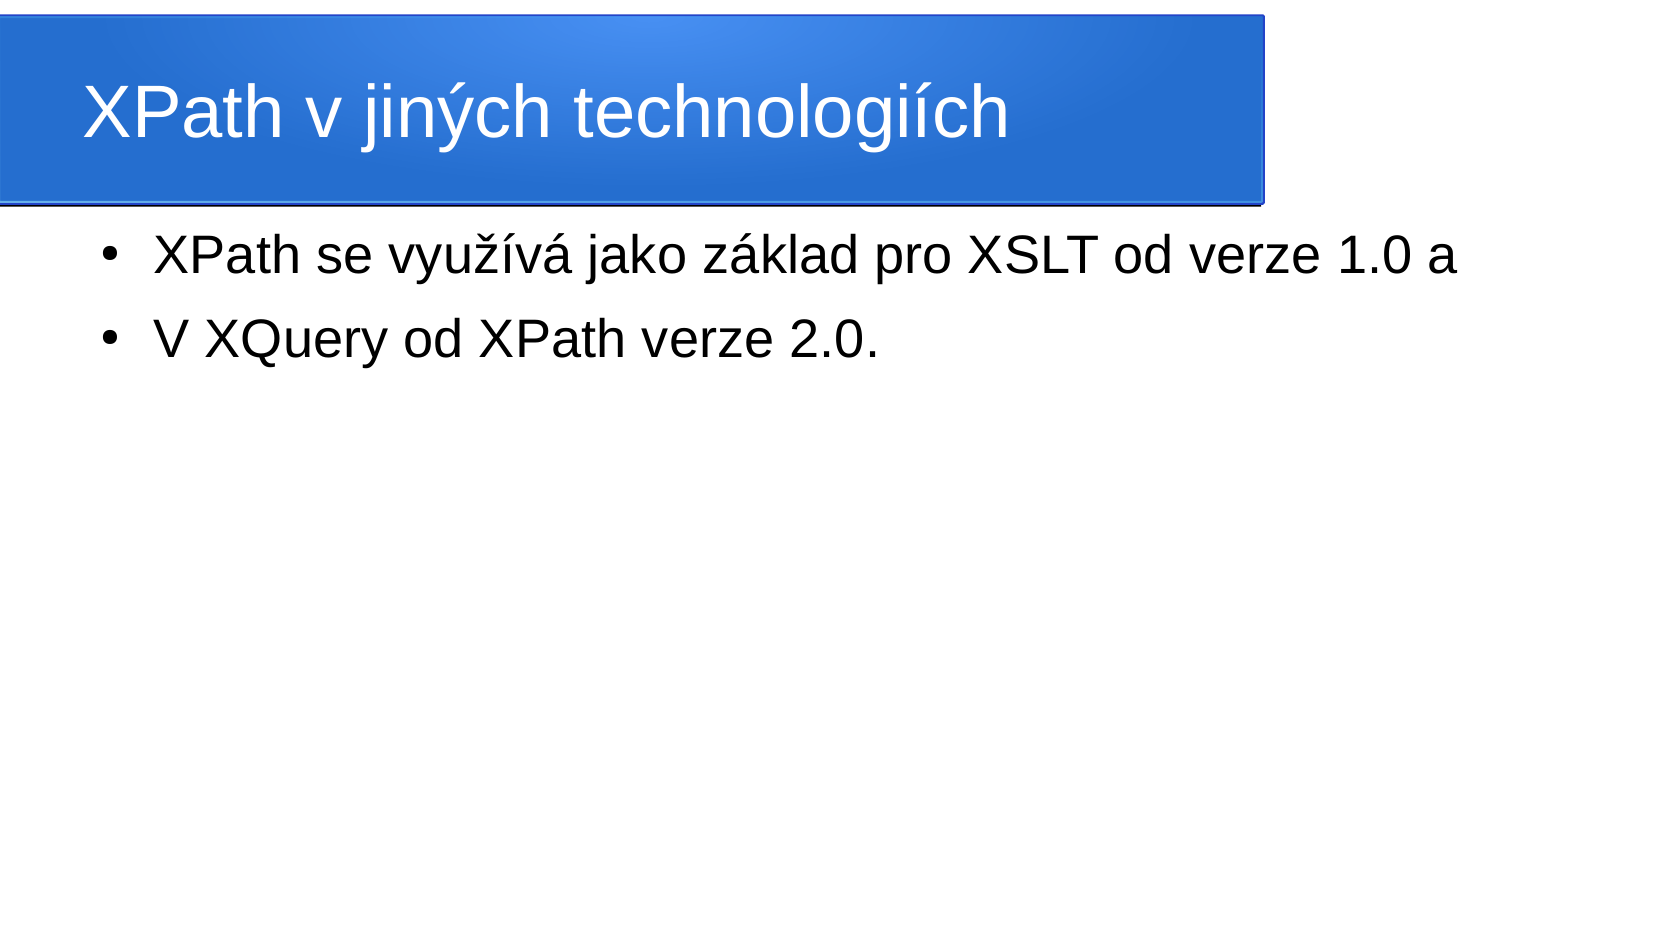

# XPath v jiných technologiích
XPath se využívá jako základ pro XSLT od verze 1.0 a
V XQuery od XPath verze 2.0.